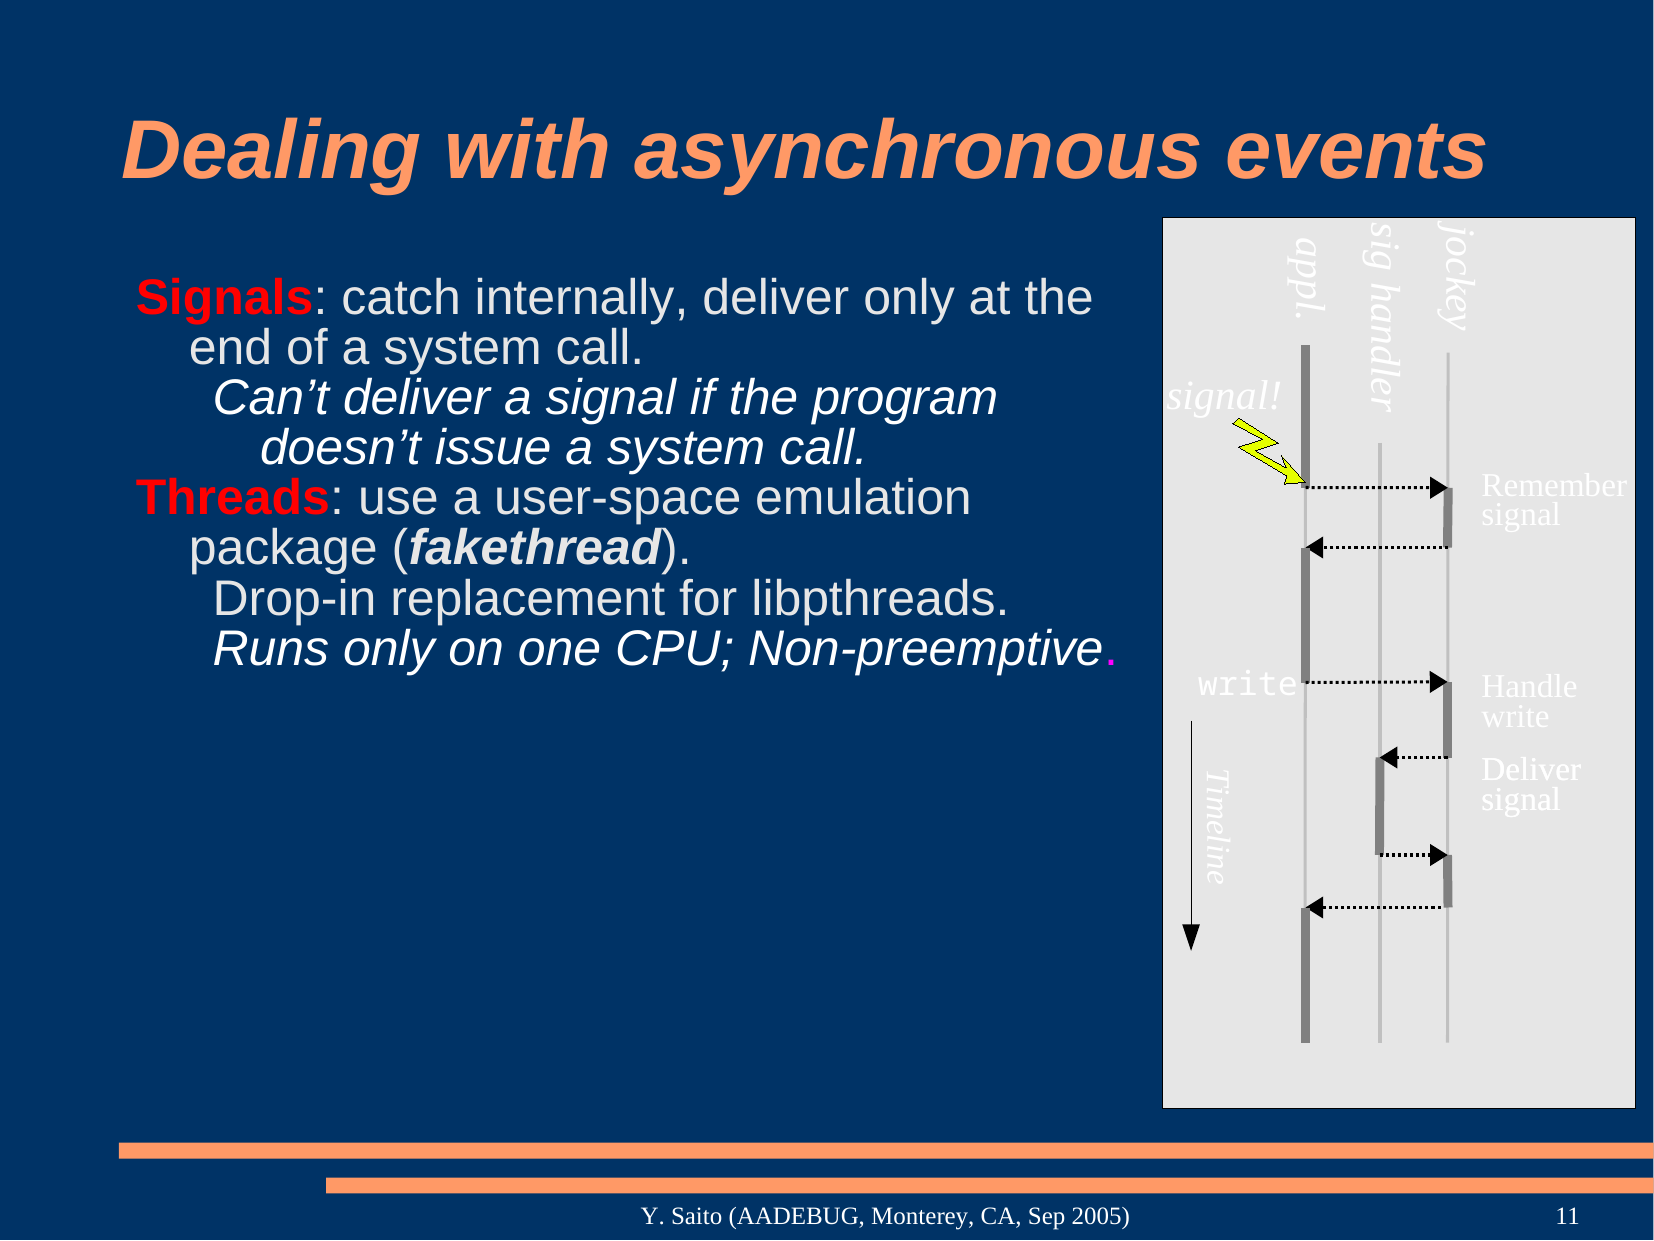

# Dealing with asynchronous events
sig handler
jockey
appl.
Signals: catch internally, deliver only at the end of a system call.
Can’t deliver a signal if the program doesn’t issue a system call.
Threads: use a user-space emulation package (fakethread).
Drop-in replacement for libpthreads.
Runs only on one CPU; Non-preemptive.
signal!
Remember
signal
write
Handle
write
Deliver
signal
Deliver
signal
Timeline